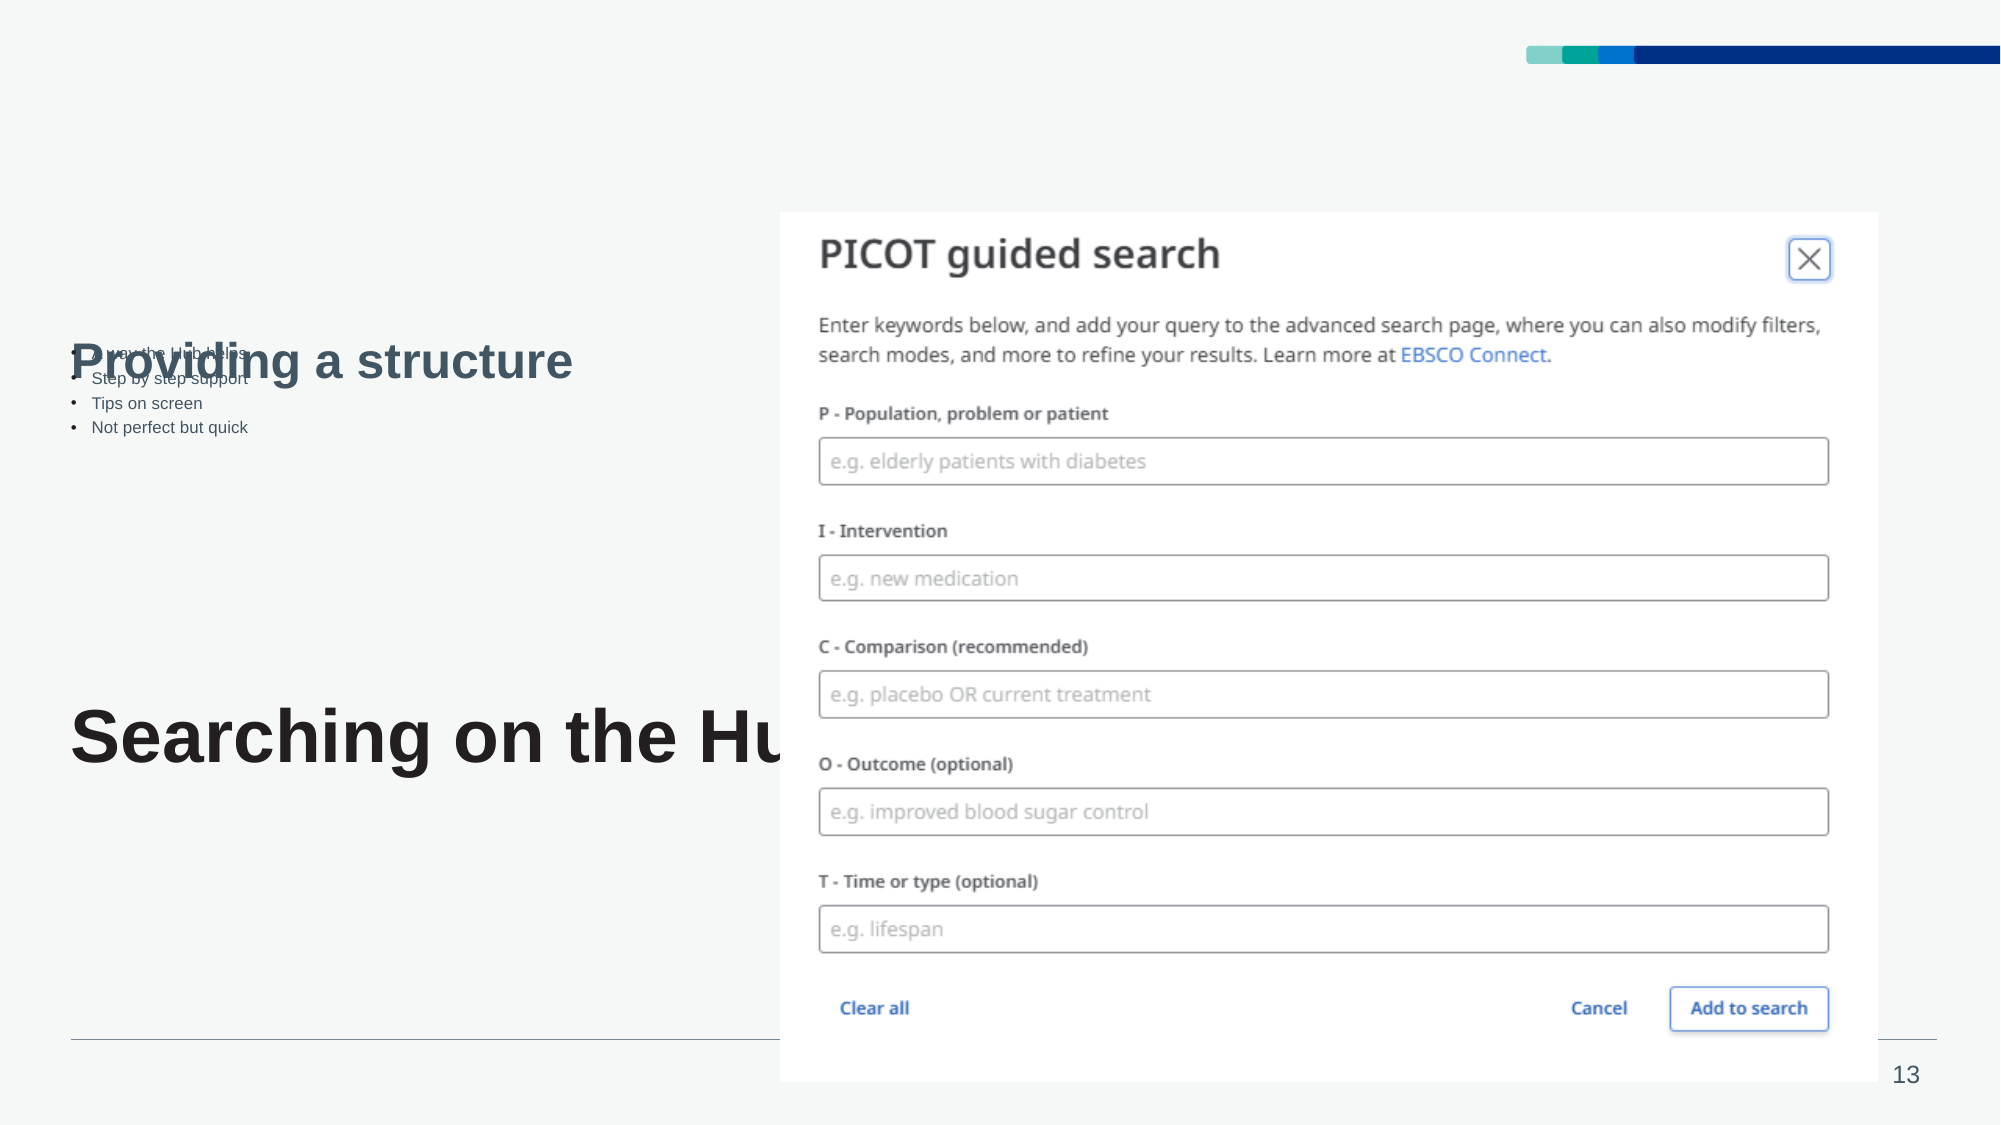

Providing a structure
A way the Hub helps
Step by step support
Tips on screen
Not perfect but quick
# Searching on the Hub – PICOT?